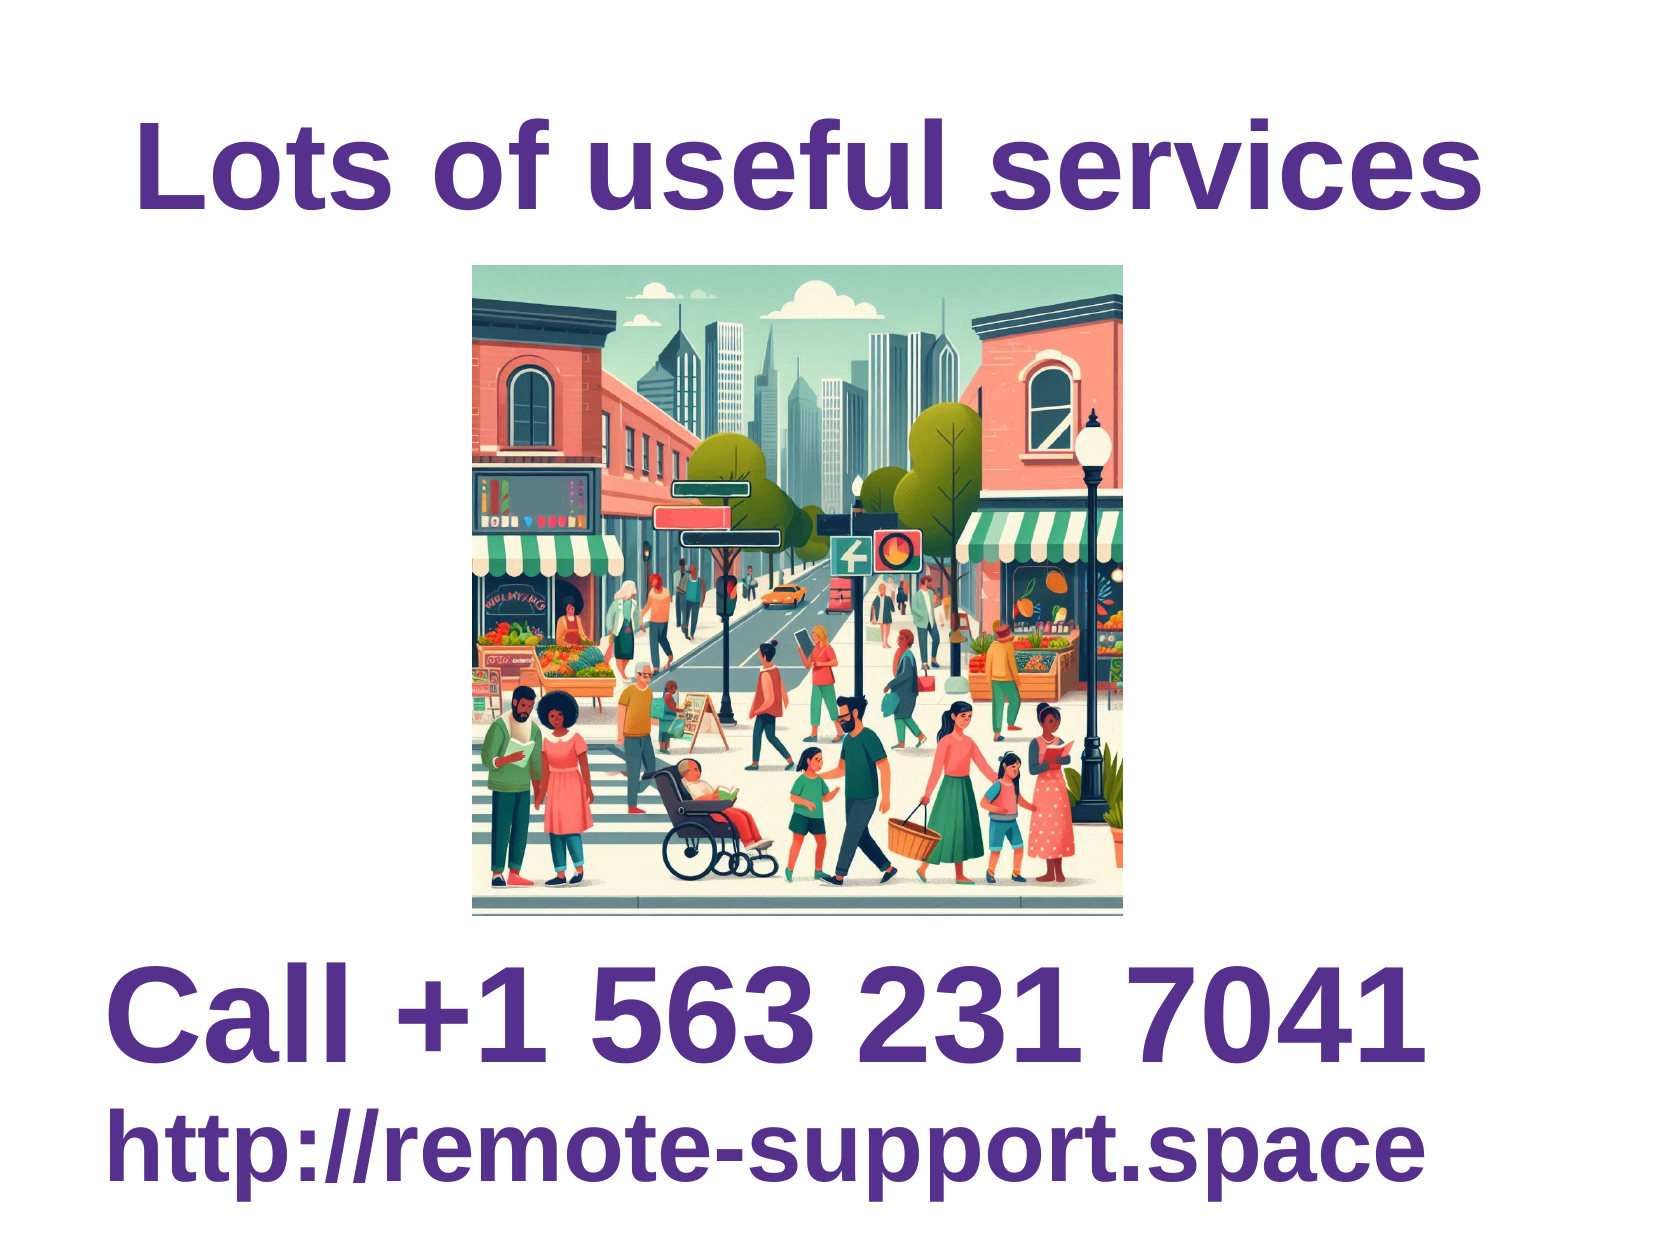

Lots of useful services
Call +1 563 231 7041
http://remote-support.space